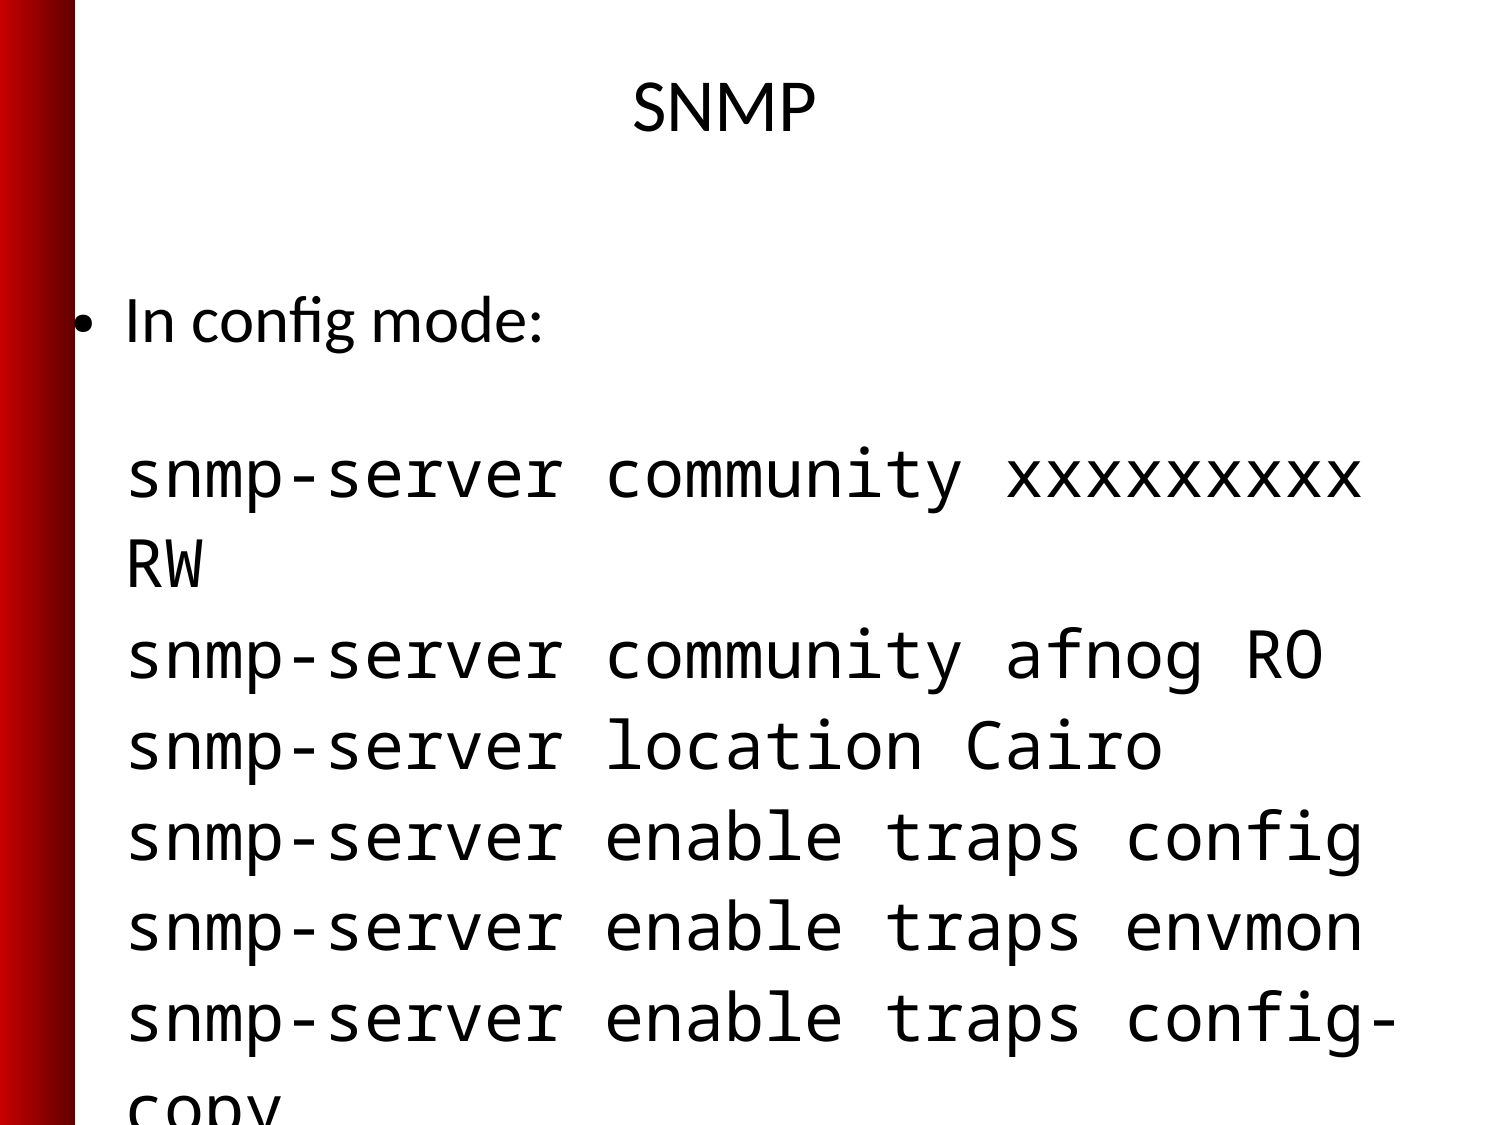

# SNMP
In config mode:
snmp-server community xxxxxxxxx RW
snmp-server community afnog RO
snmp-server location Cairo
snmp-server enable traps config
snmp-server enable traps envmon
snmp-server enable traps config-copy
snmp-server enable traps syslog
snmp-server host 192.168.X.Y afnog